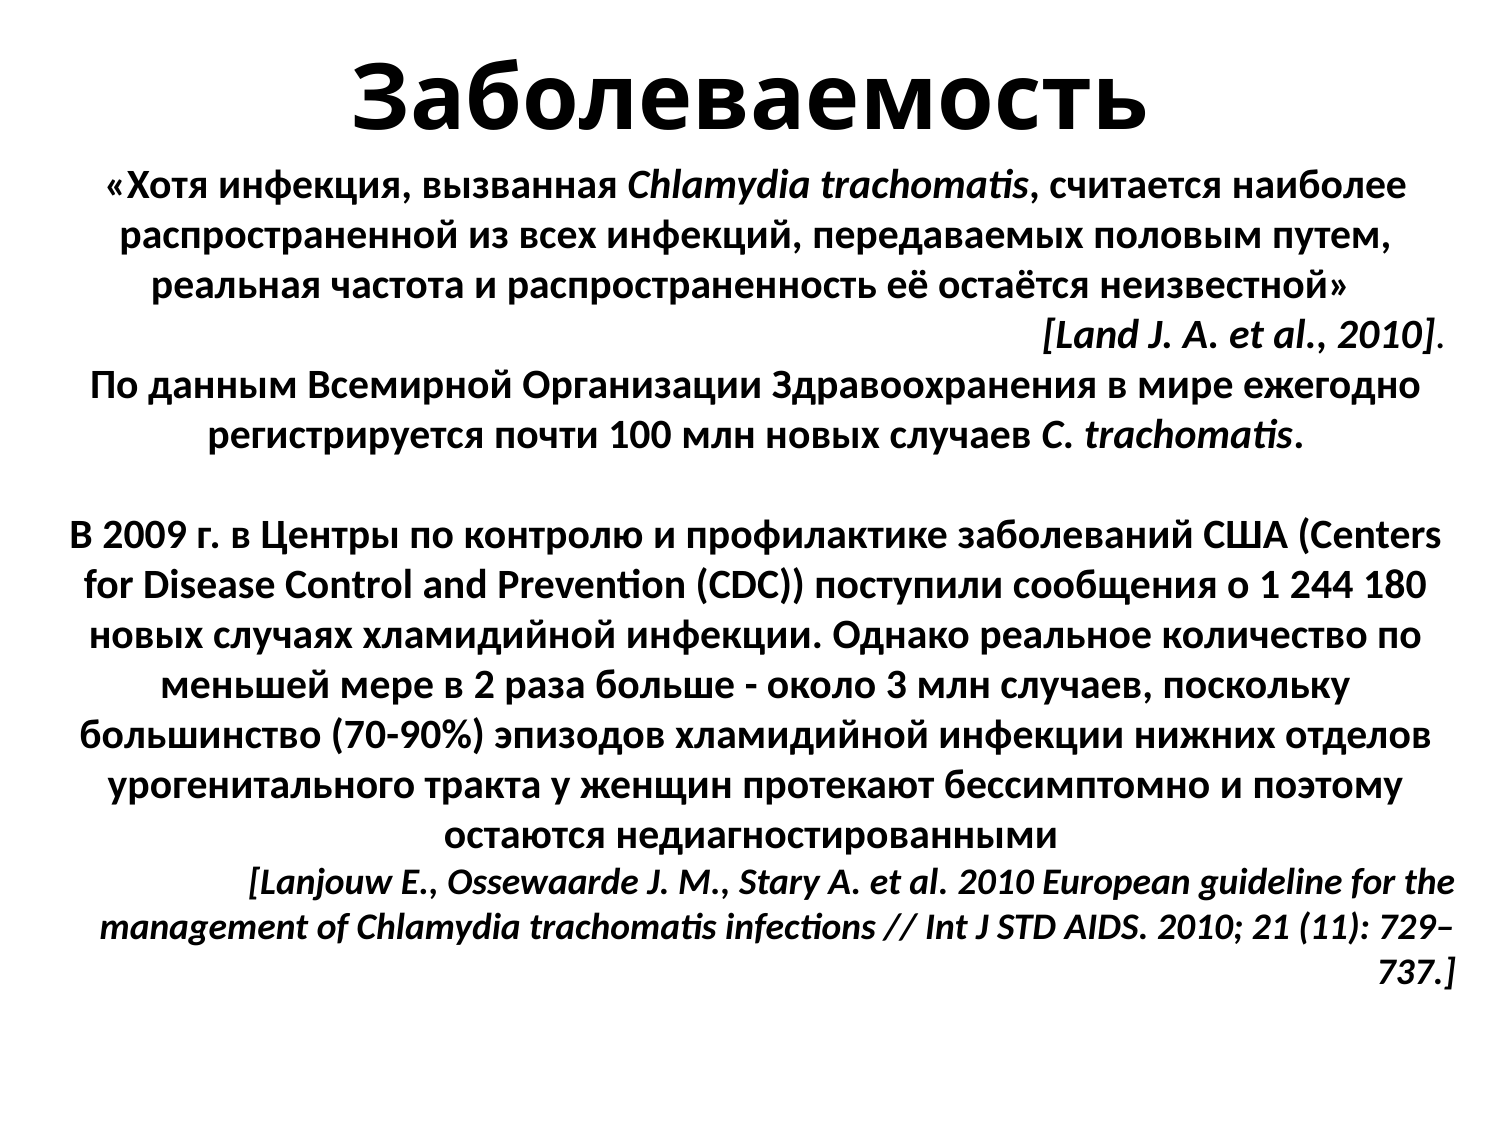

# Заболеваемость
«Хотя инфекция, вызванная Chlamydia trachomatis, считается наиболее распространенной из всех инфекций, передаваемых половым путем, реальная частота и распространенность её остаётся неизвестной»
[Land J. A. et al., 2010].
По данным Всемирной Организации Здравоохранения в мире ежегодно регистрируется почти 100 млн новых случаев C. trachomatis.
В 2009 г. в Центры по контролю и профилактике заболеваний США (Centers for Disease Control and Prevention (CDC)) поступили сообщения о 1 244 180 новых случаях хламидийной инфекции. Однако реальное количество по меньшей мере в 2 раза больше - около 3 млн случаев, поскольку большинство (70-90%) эпизодов хламидийной инфекции нижних отделов урогенитального тракта у женщин протекают бессимптомно и поэтому остаются недиагностированными
[Lanjouw E., Ossewaarde J. M., Stary A. et al. 2010 European guideline for the management of Chlamydia trachomatis infections // Int J STD AIDS. 2010; 21 (11): 729–737.]